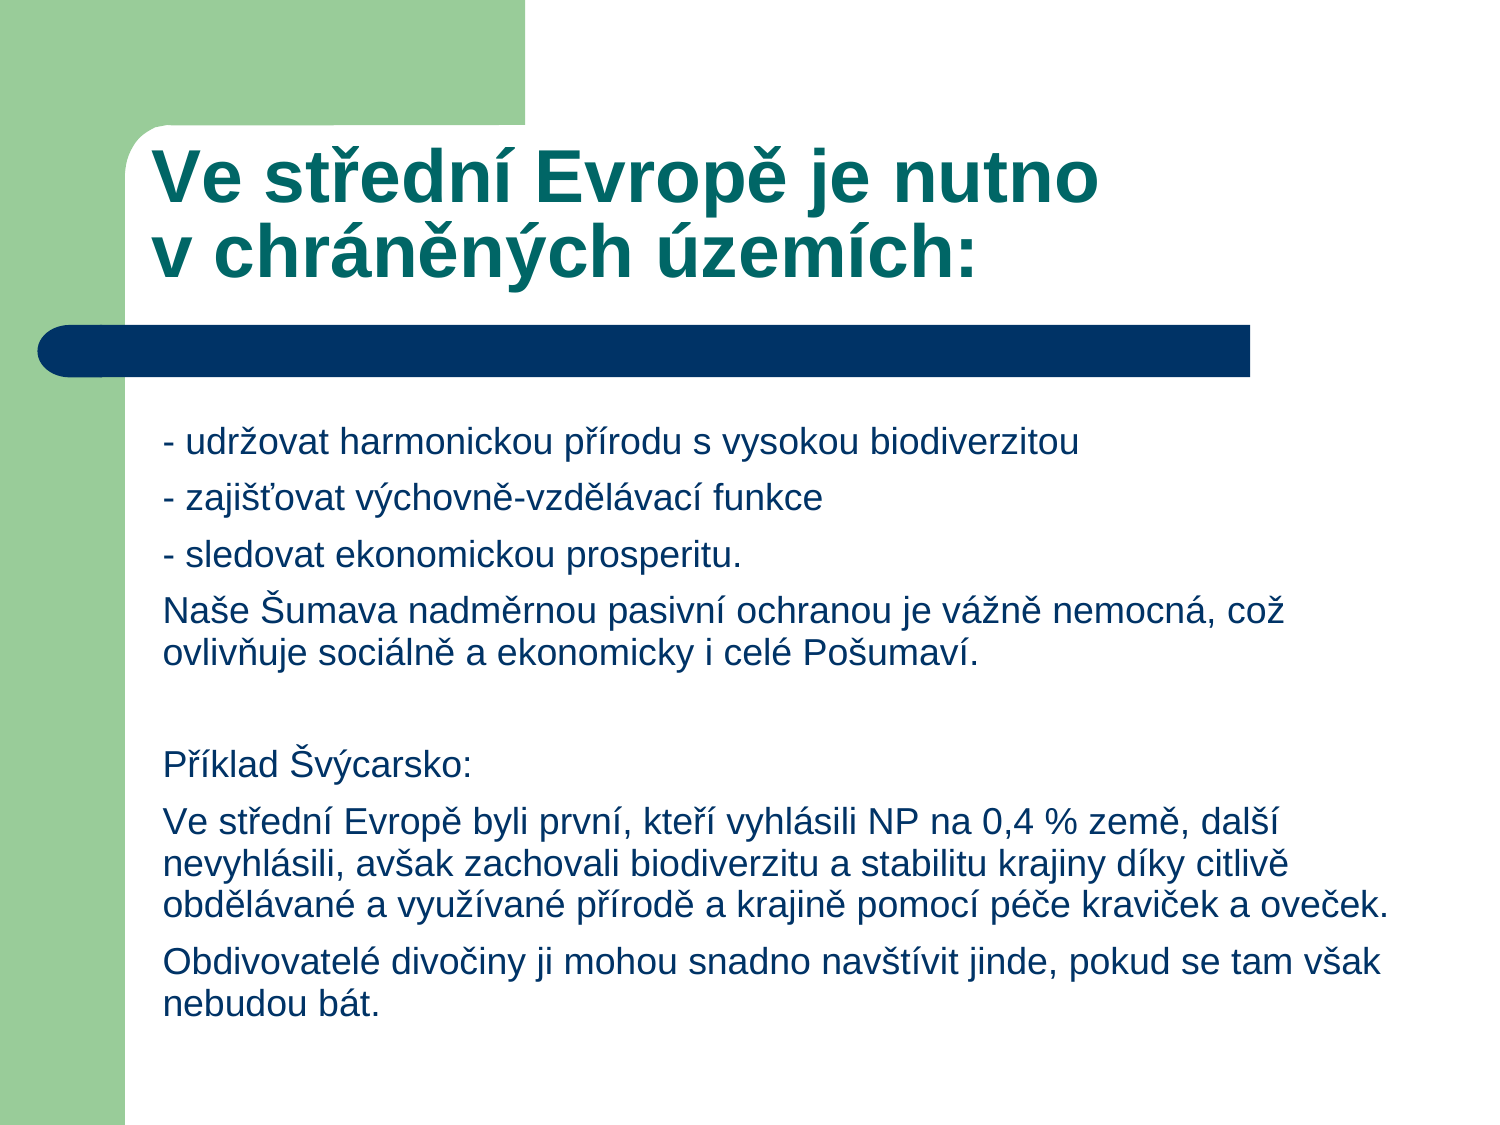

# Ve střední Evropě je nutno v chráněných územích:
- udržovat harmonickou přírodu s vysokou biodiverzitou
- zajišťovat výchovně-vzdělávací funkce
- sledovat ekonomickou prosperitu.
Naše Šumava nadměrnou pasivní ochranou je vážně nemocná, což ovlivňuje sociálně a ekonomicky i celé Pošumaví.
Příklad Švýcarsko:
Ve střední Evropě byli první, kteří vyhlásili NP na 0,4 % země, další nevyhlásili, avšak zachovali biodiverzitu a stabilitu krajiny díky citlivě obdělávané a využívané přírodě a krajině pomocí péče kraviček a oveček.
Obdivovatelé divočiny ji mohou snadno navštívit jinde, pokud se tam však nebudou bát.